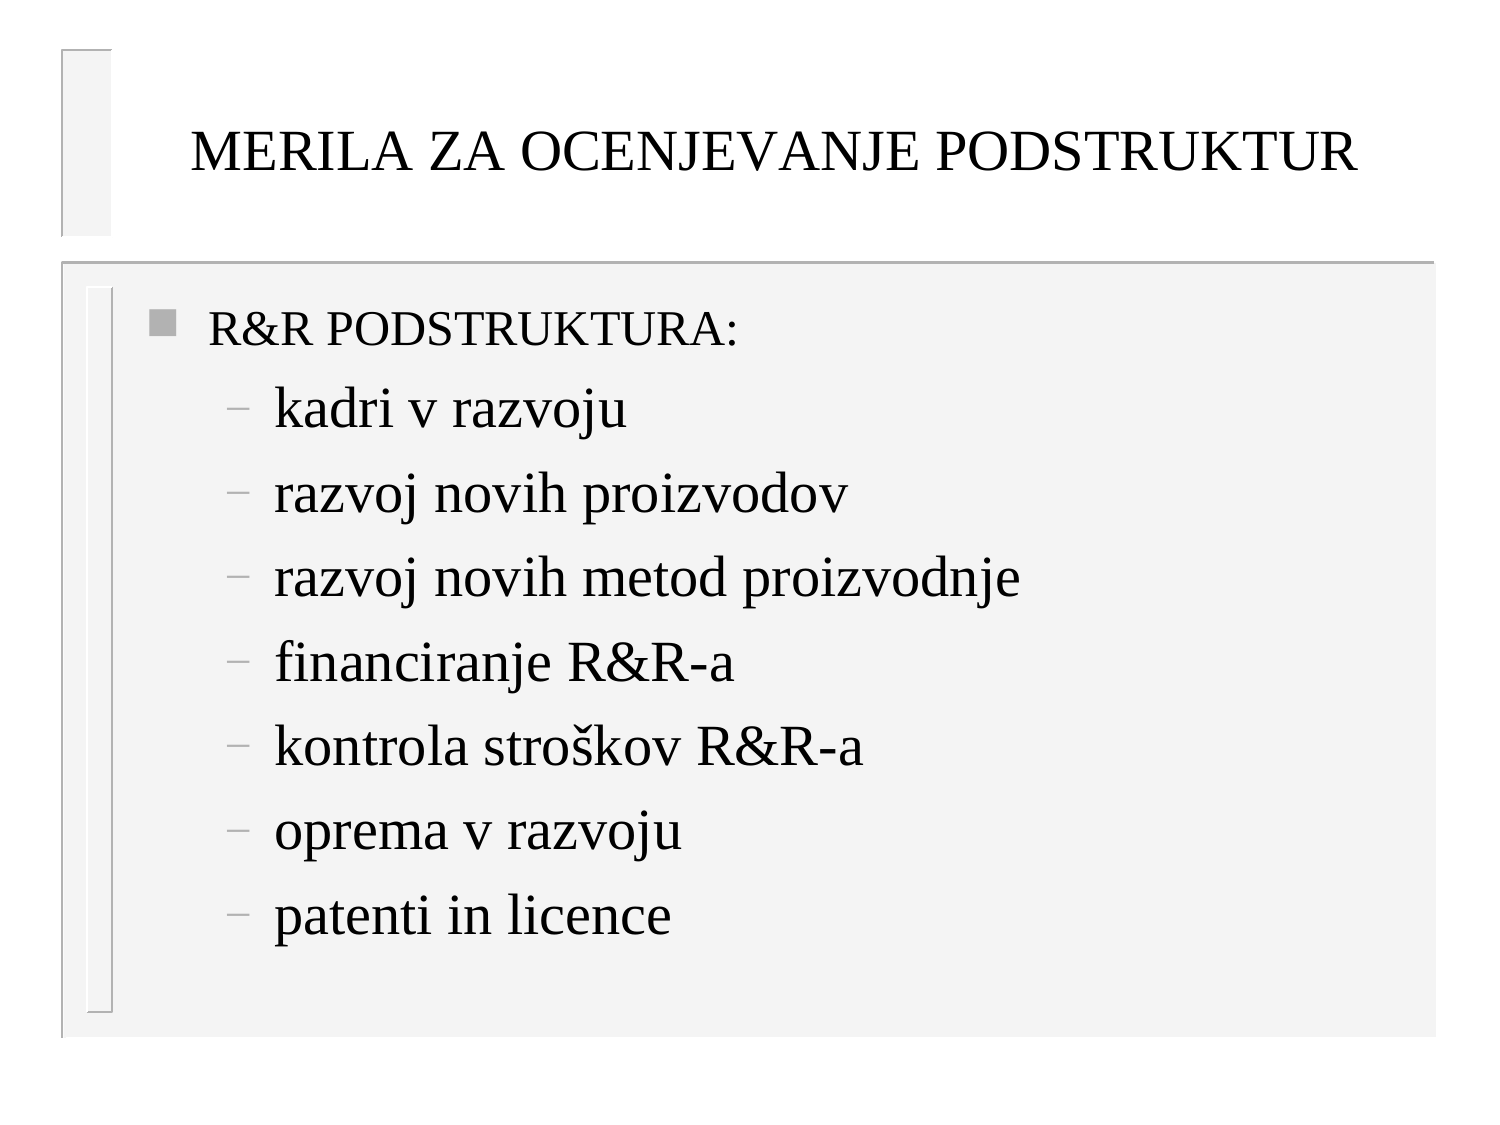

# MERILA ZA OCENJEVANJE PODSTRUKTUR
R&R PODSTRUKTURA:
kadri v razvoju
razvoj novih proizvodov
razvoj novih metod proizvodnje
financiranje R&R-a
kontrola stroškov R&R-a
oprema v razvoju
patenti in licence